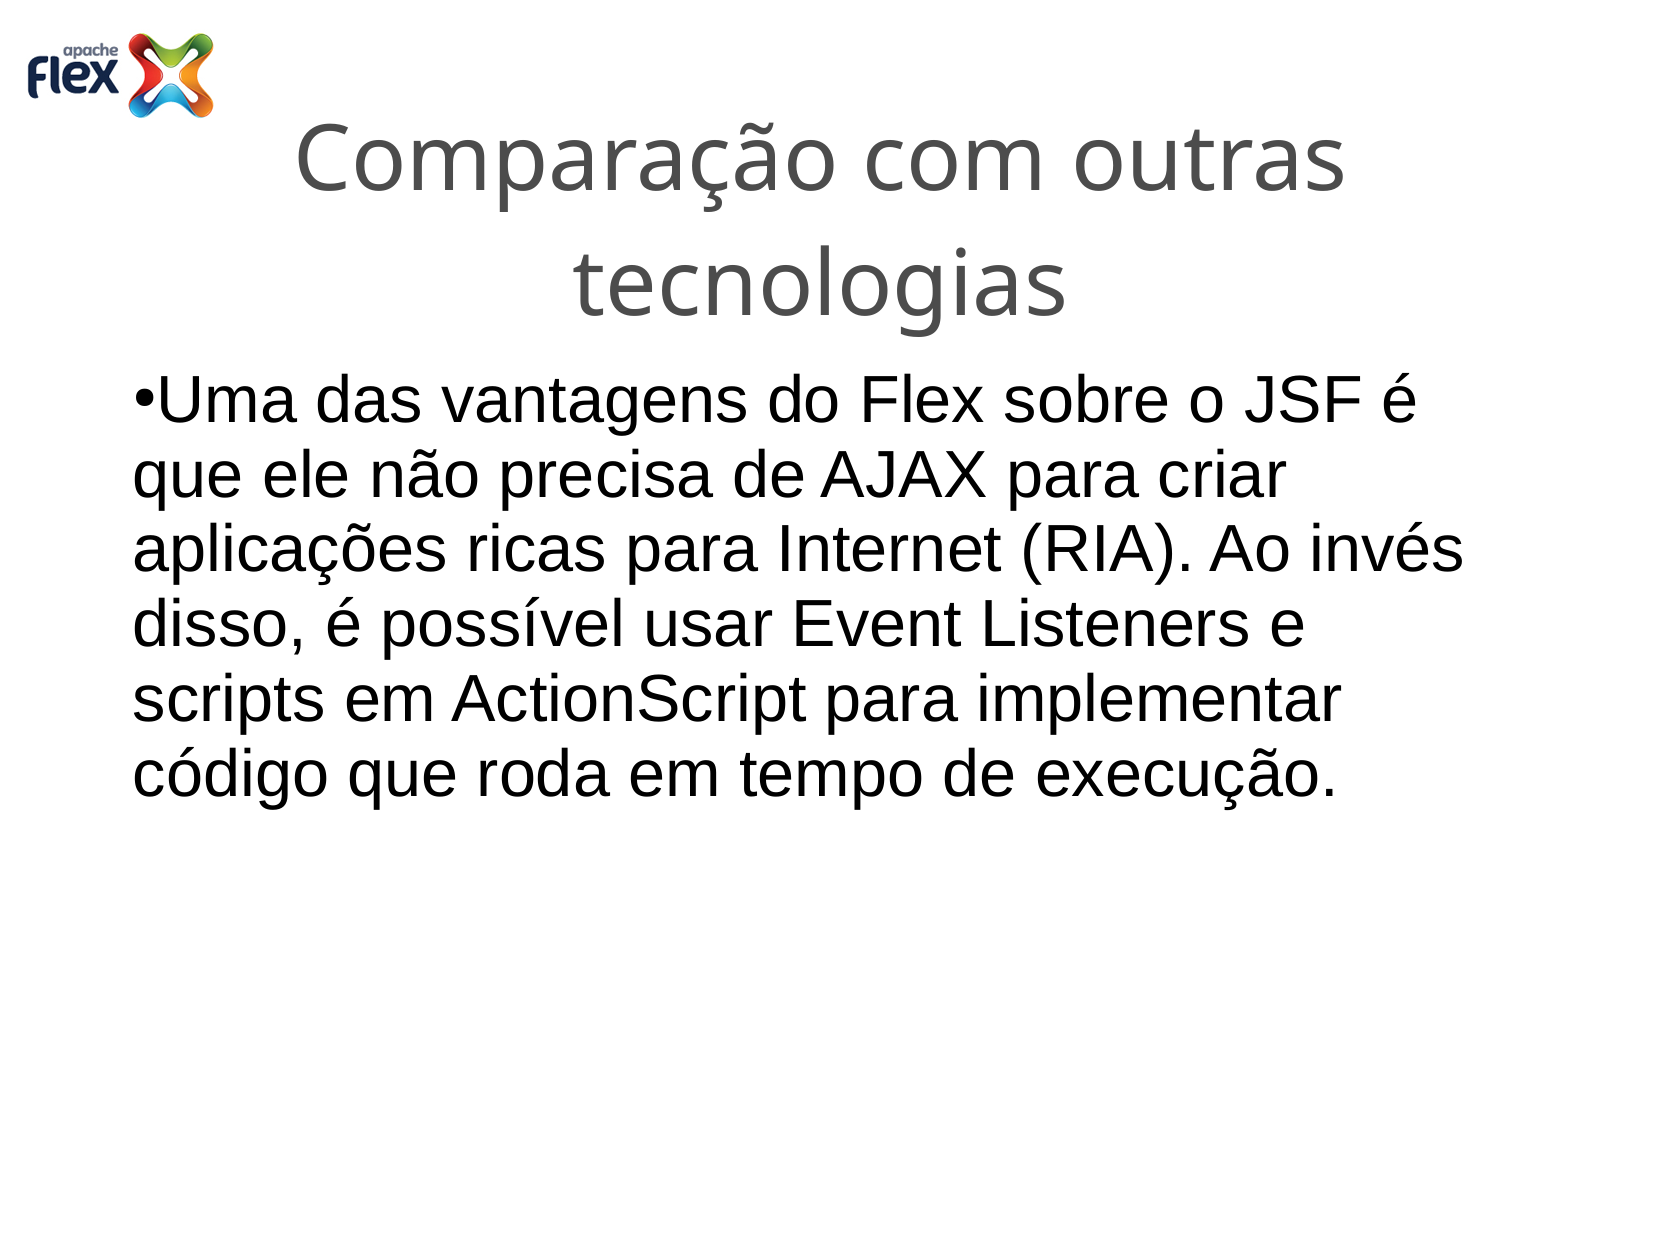

# Comparação com outras tecnologias
Uma das vantagens do Flex sobre o JSF é que ele não precisa de AJAX para criar aplicações ricas para Internet (RIA). Ao invés disso, é possível usar Event Listeners e scripts em ActionScript para implementar código que roda em tempo de execução.